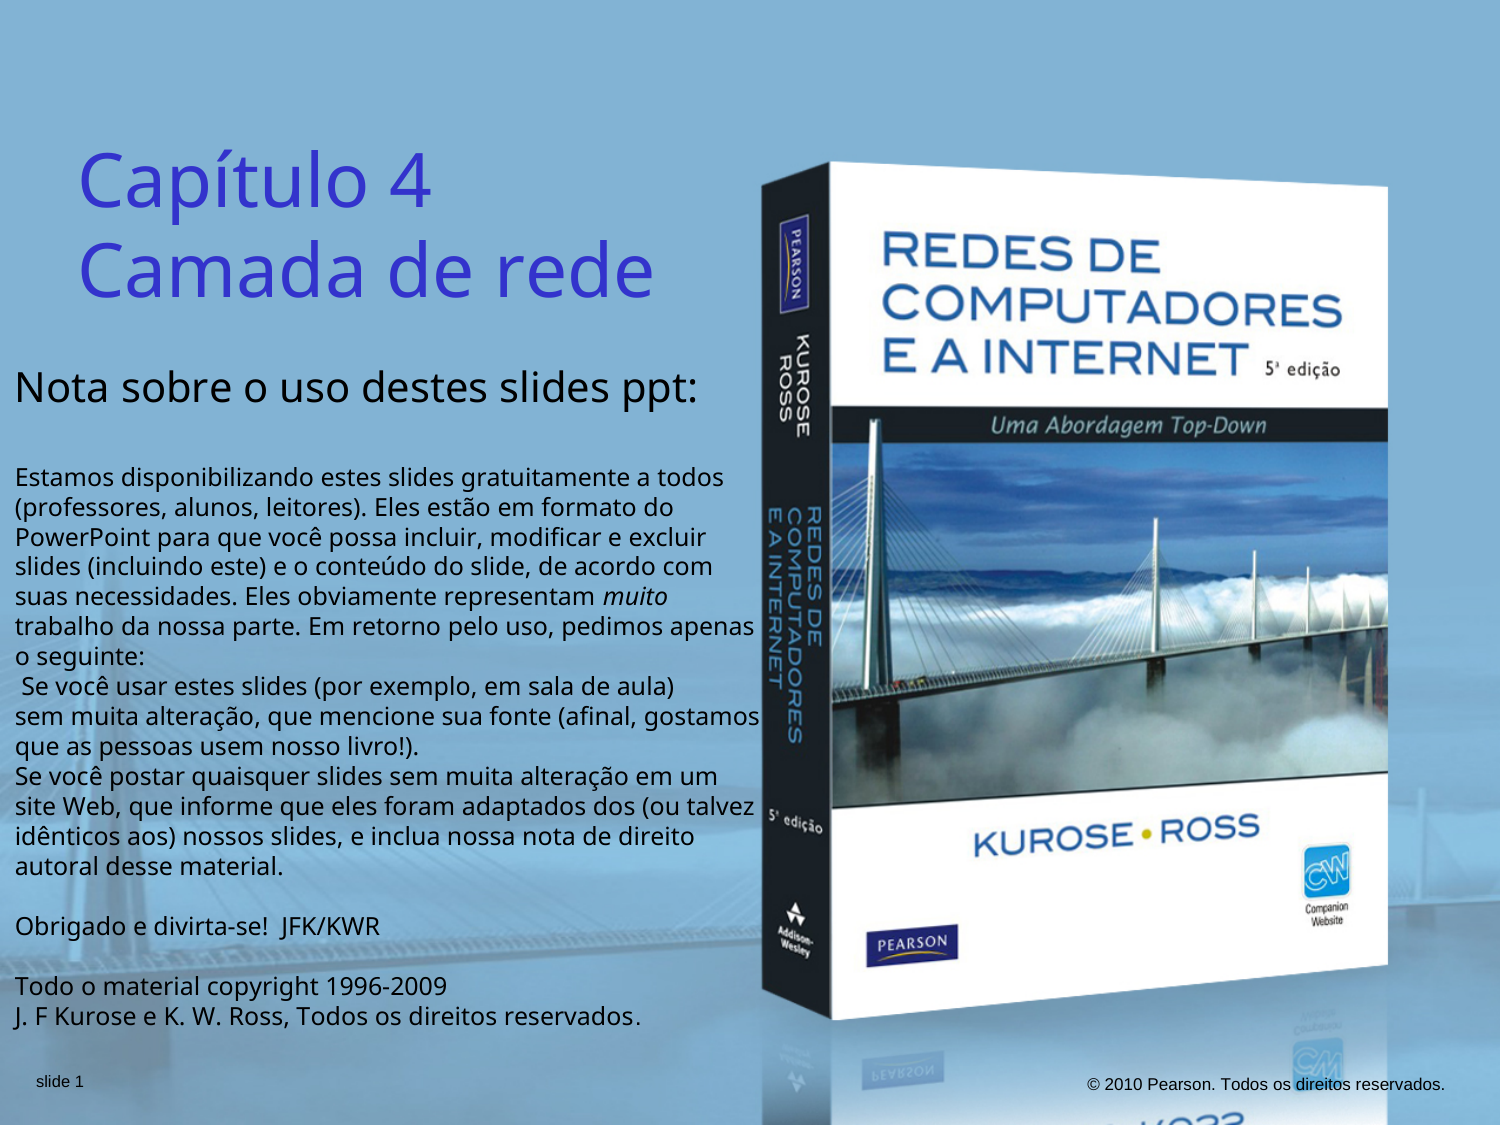

Capítulo 4
Camada de rede
Nota sobre o uso destes slides ppt:
Estamos disponibilizando estes slides gratuitamente a todos
(professores, alunos, leitores). Eles estão em formato do
PowerPoint para que você possa incluir, modificar e excluir
slides (incluindo este) e o conteúdo do slide, de acordo com
suas necessidades. Eles obviamente representam muito
trabalho da nossa parte. Em retorno pelo uso, pedimos apenas
o seguinte:
 Se você usar estes slides (por exemplo, em sala de aula)
sem muita alteração, que mencione sua fonte (afinal, gostamos
que as pessoas usem nosso livro!).
Se você postar quaisquer slides sem muita alteração em um
site Web, que informe que eles foram adaptados dos (ou talvez
idênticos aos) nossos slides, e inclua nossa nota de direito
autoral desse material.
Obrigado e divirta-se! JFK/KWR
Todo o material copyright 1996-2009
J. F Kurose e K. W. Ross, Todos os direitos reservados.
slide 1
© 2010 Pearson. Todos os direitos reservados.